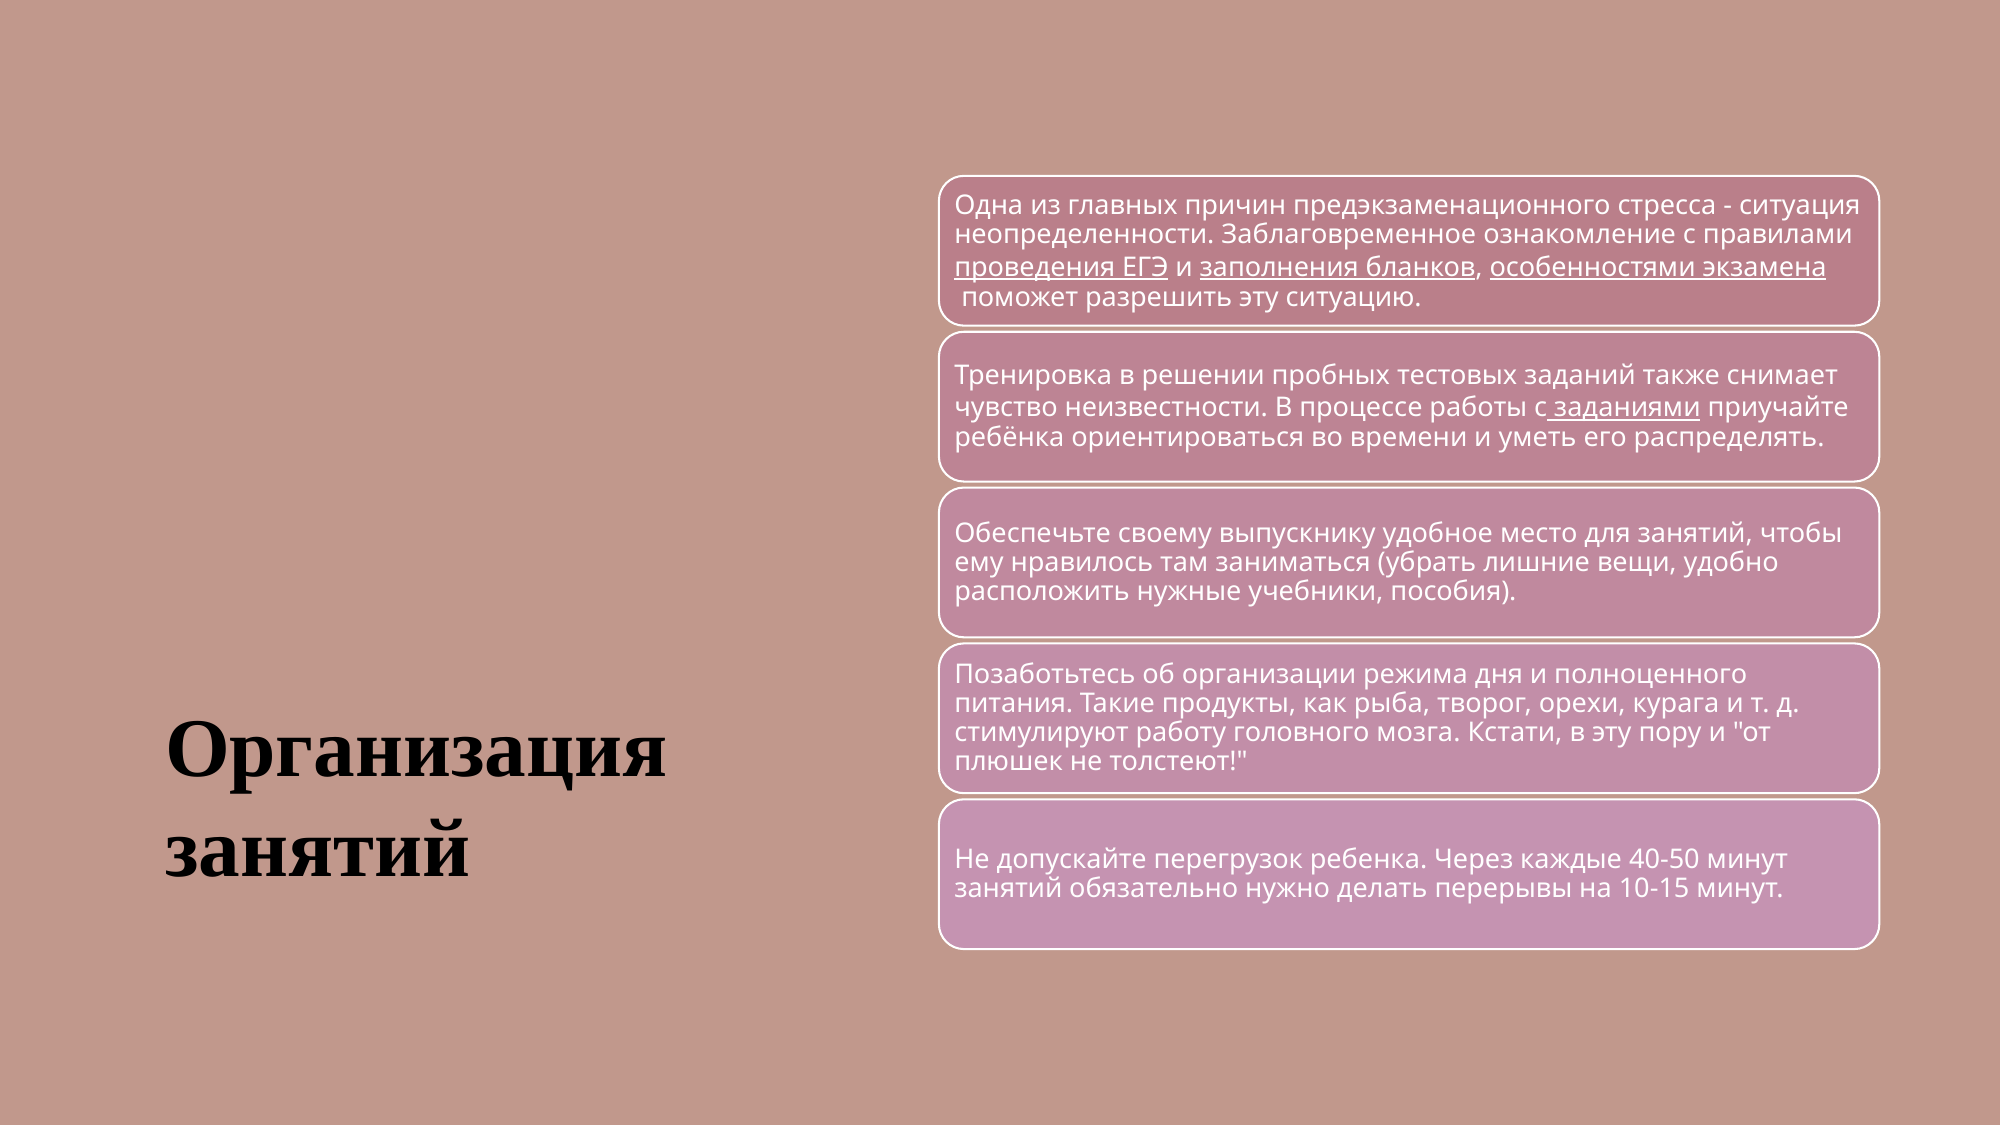

# Организация занятий
Одна из главных причин предэкзаменационного стресса - ситуация неопределенности. Заблаговременное ознакомление с правилами проведения ЕГЭ и заполнения бланков, особенностями экзамена поможет разрешить эту ситуацию.
Тренировка в решении пробных тестовых заданий также снимает чувство неизвестности. В процессе работы с заданиями приучайте ребёнка ориентироваться во времени и уметь его распределять.
Обеспечьте своему выпускнику удобное место для занятий, чтобы ему нравилось там заниматься (убрать лишние вещи, удобно расположить нужные учебники, пособия).
Позаботьтесь об организации режима дня и полноценного питания. Такие продукты, как рыба, творог, орехи, курага и т. д. стимулируют работу головного мозга. Кстати, в эту пору и "от плюшек не толстеют!"
Не допускайте перегрузок ребенка. Через каждые 40-50 минут занятий обязательно нужно делать перерывы на 10-15 минут.